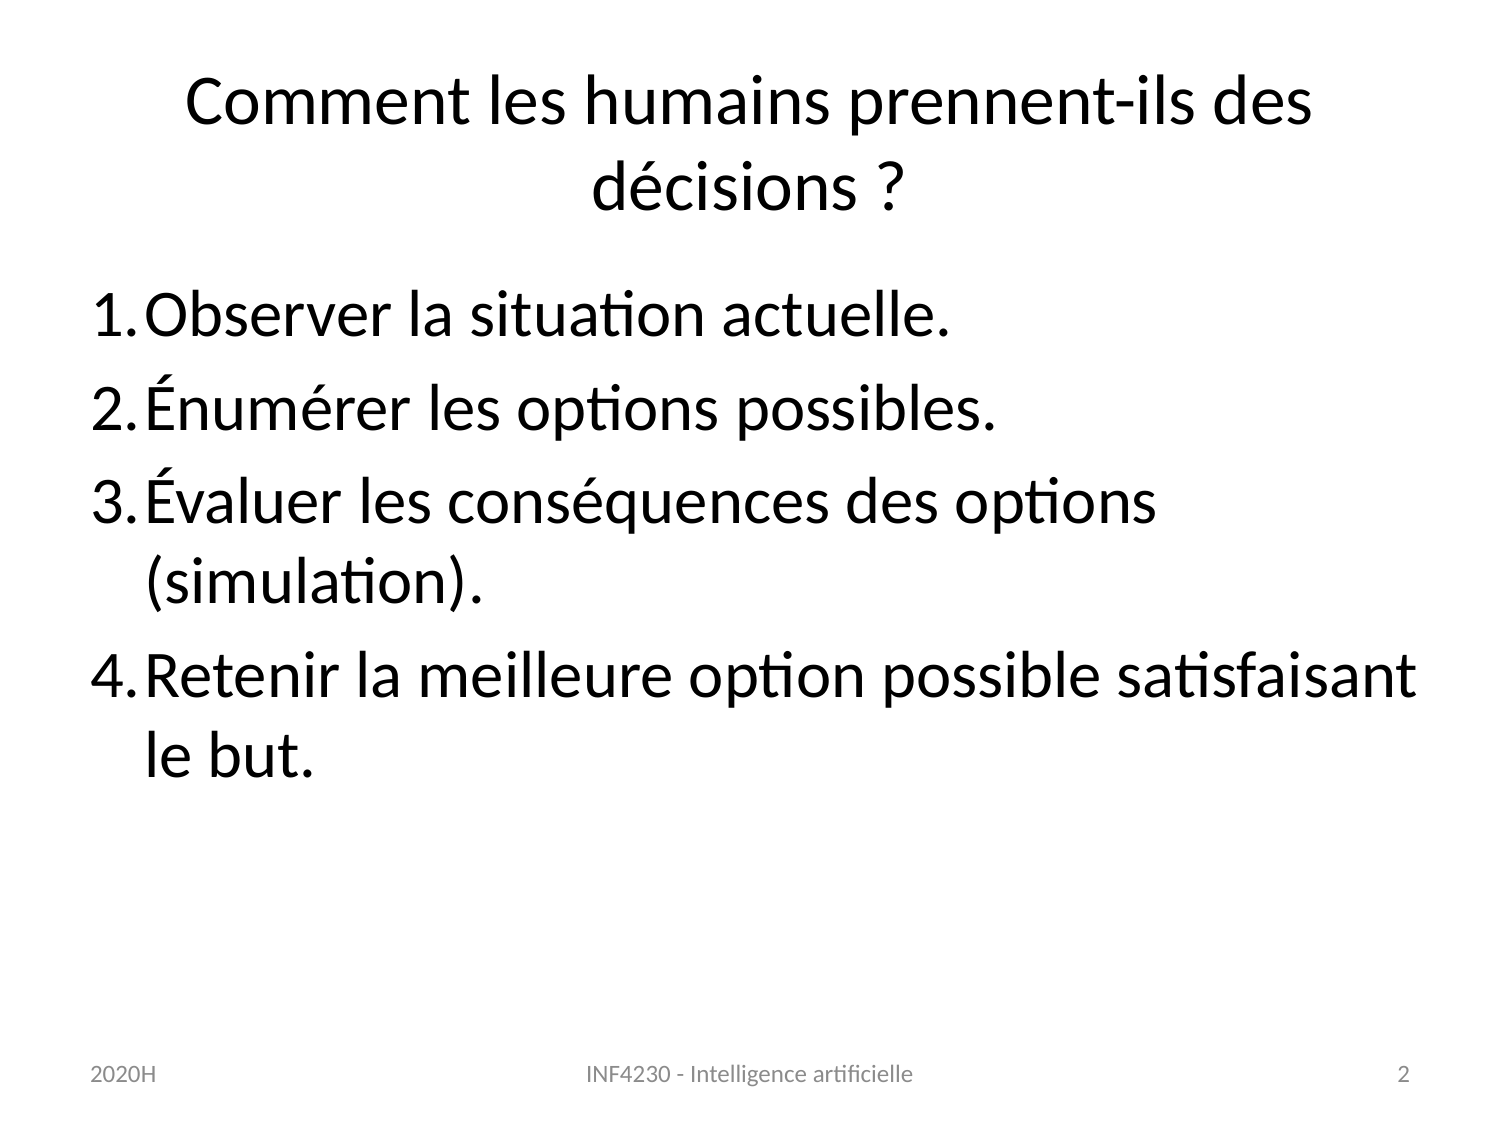

# Comment les humains prennent-ils des décisions ?
Observer la situation actuelle.
Énumérer les options possibles.
Évaluer les conséquences des options (simulation).
Retenir la meilleure option possible satisfaisant le but.
2020H
INF4230 - Intelligence artificielle
2